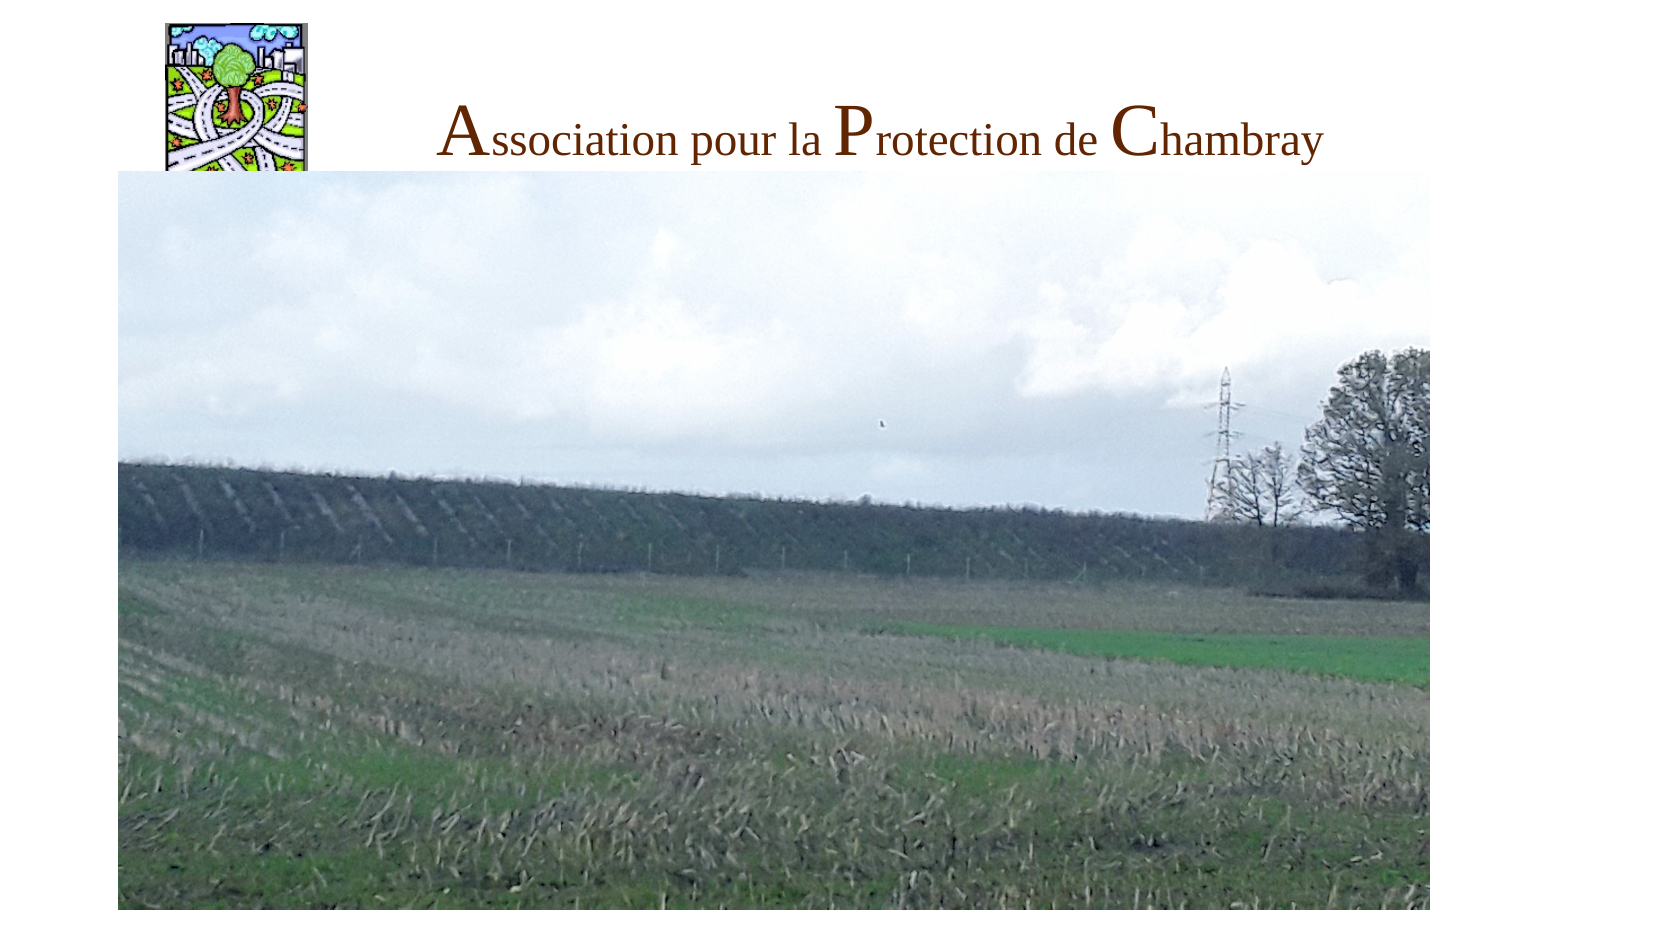

Association pour la Protection de Chambray
Nos constats